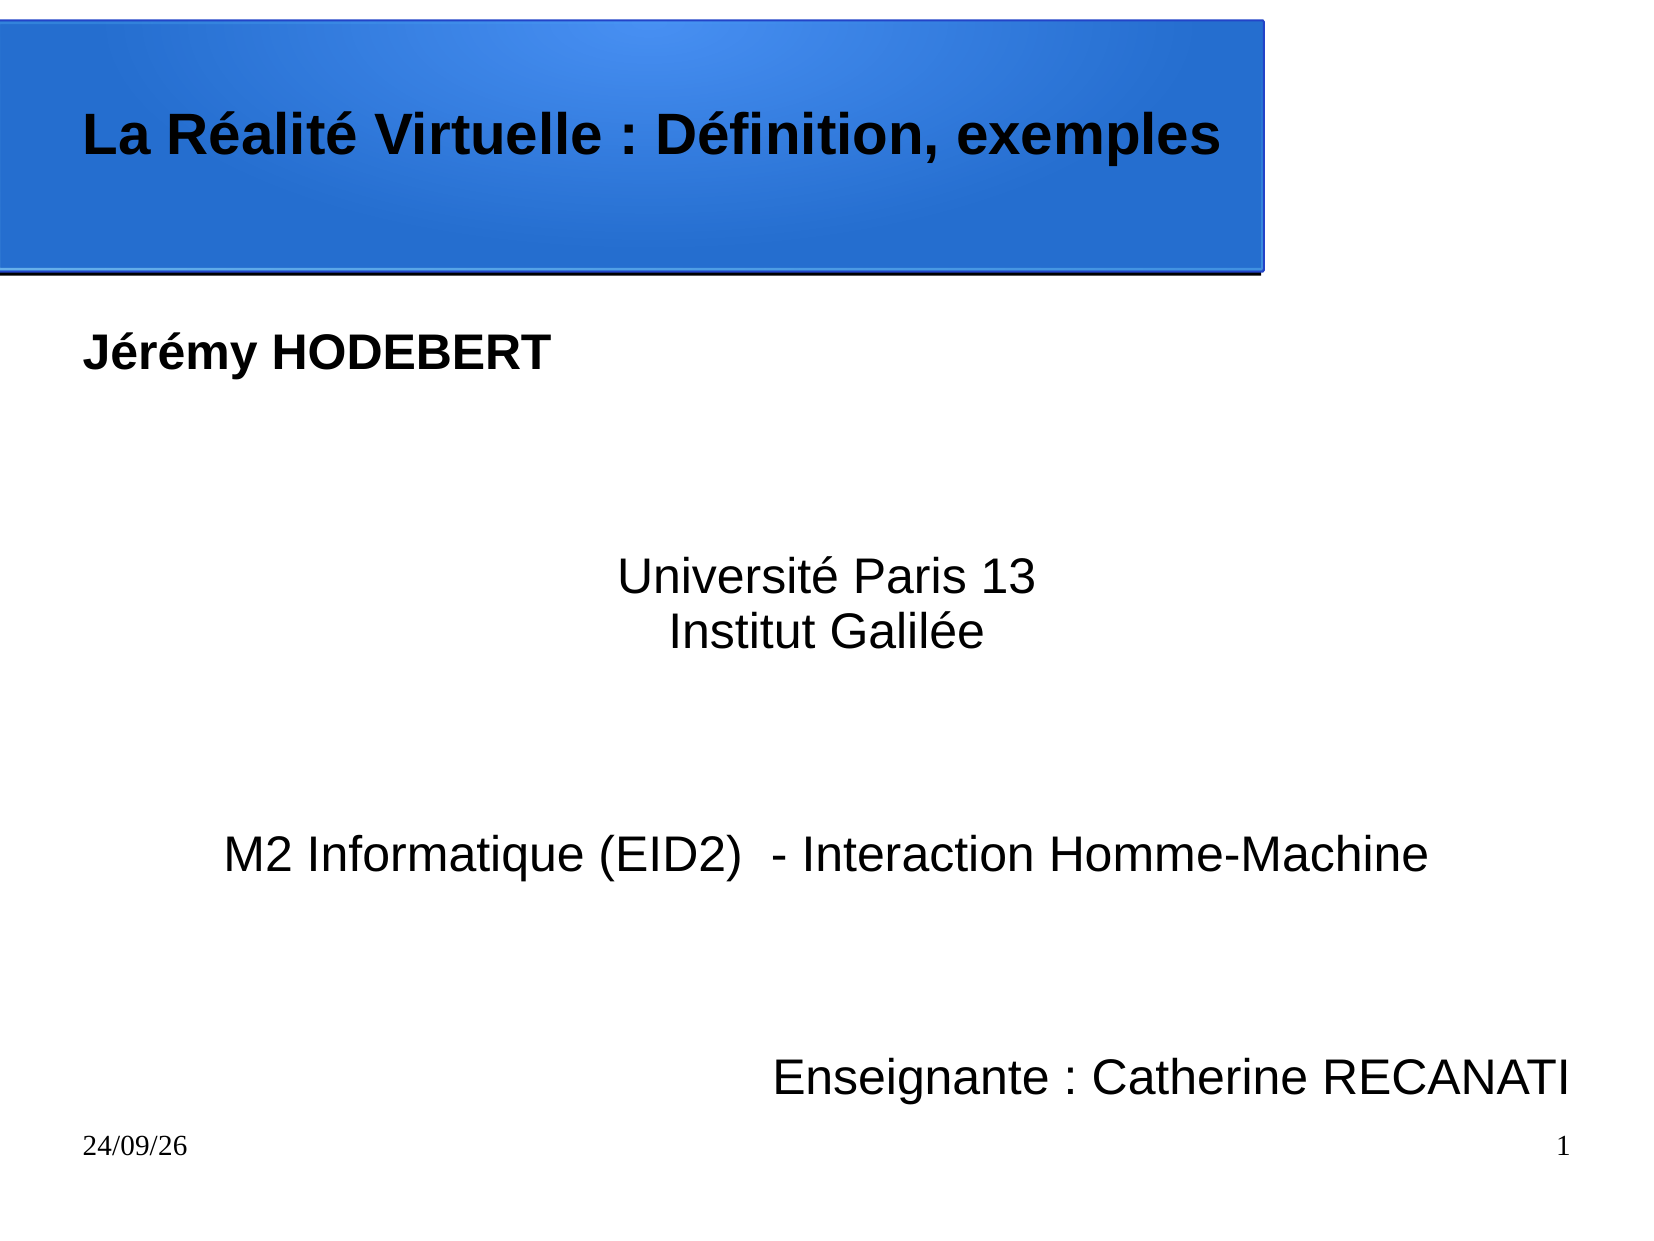

# La Réalité Virtuelle : Définition, exemples
Jérémy HODEBERT
Université Paris 13
Institut Galilée
M2 Informatique (EID2) - Interaction Homme-Machine
Enseignante : Catherine RECANATI
1